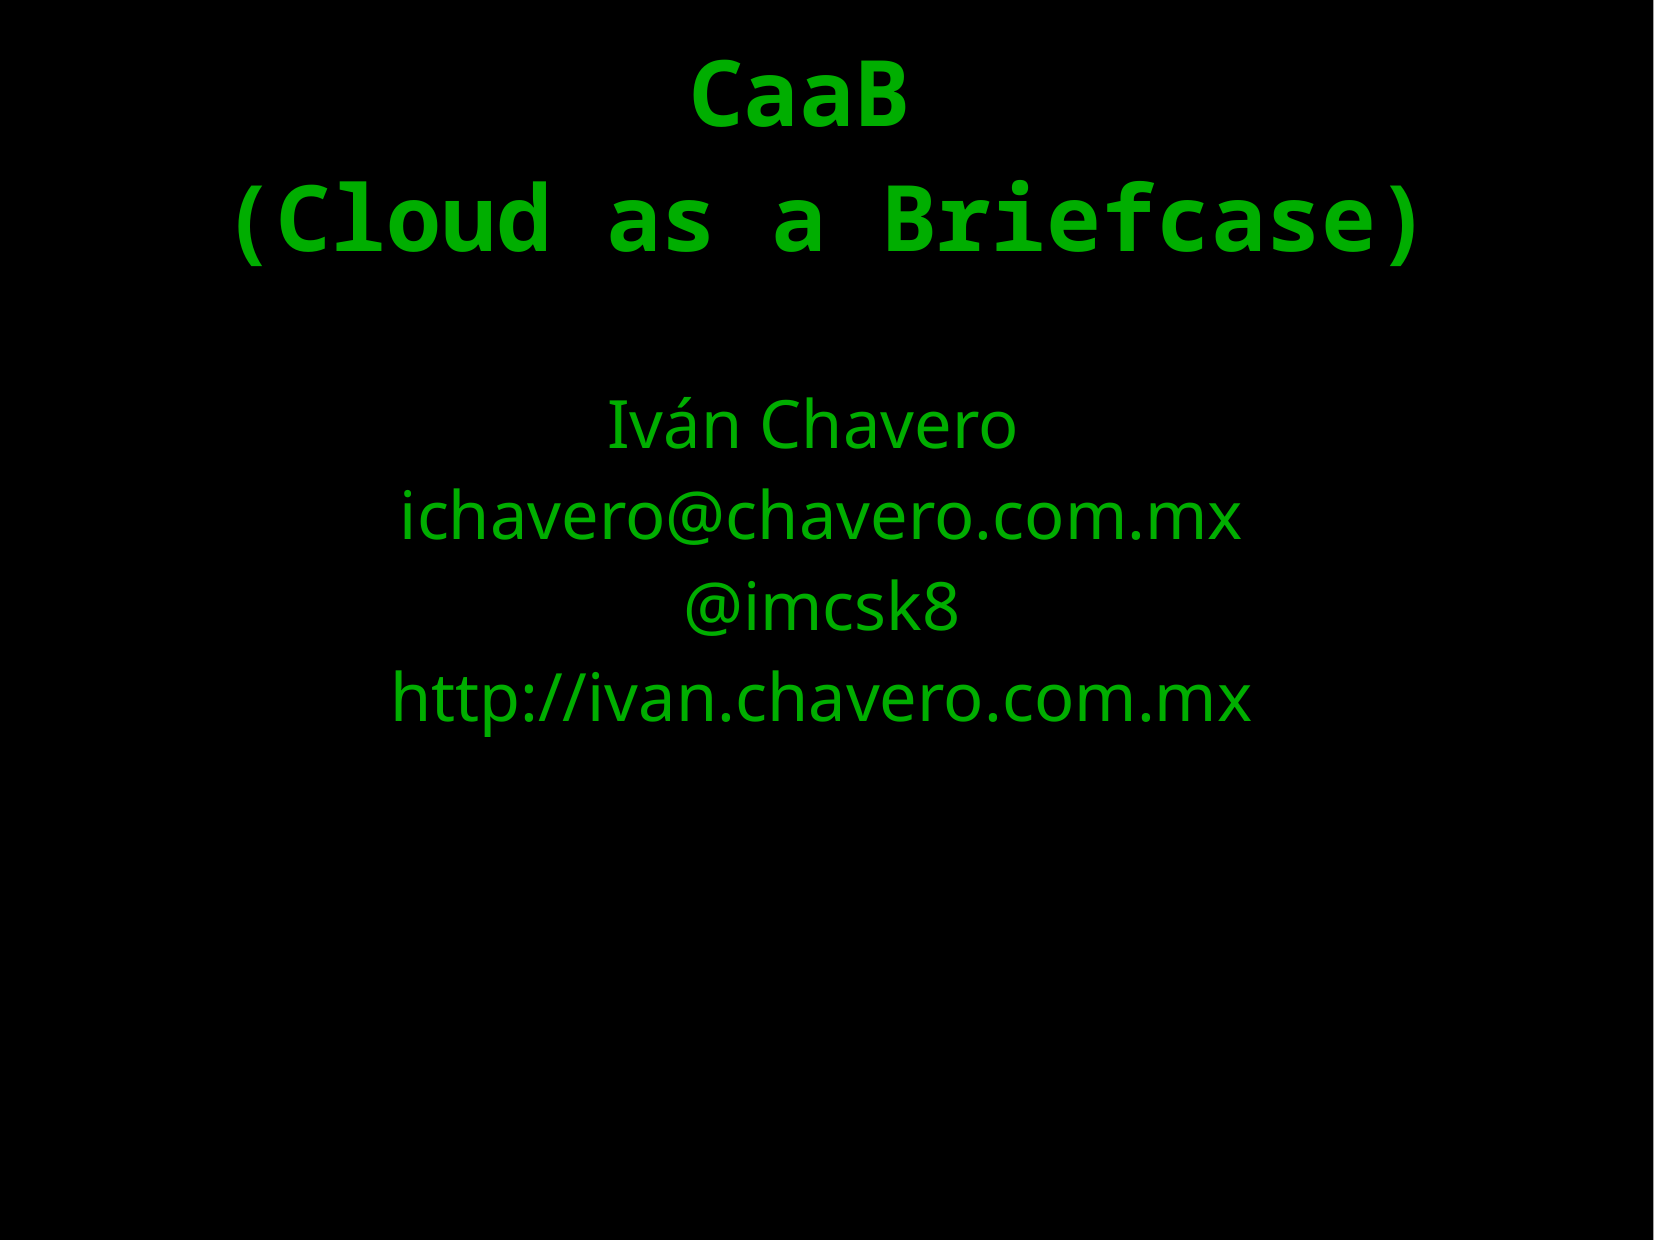

# CaaB (Cloud as a Briefcase)
Iván Chavero
ichavero@chavero.com.mx
@imcsk8
http://ivan.chavero.com.mx